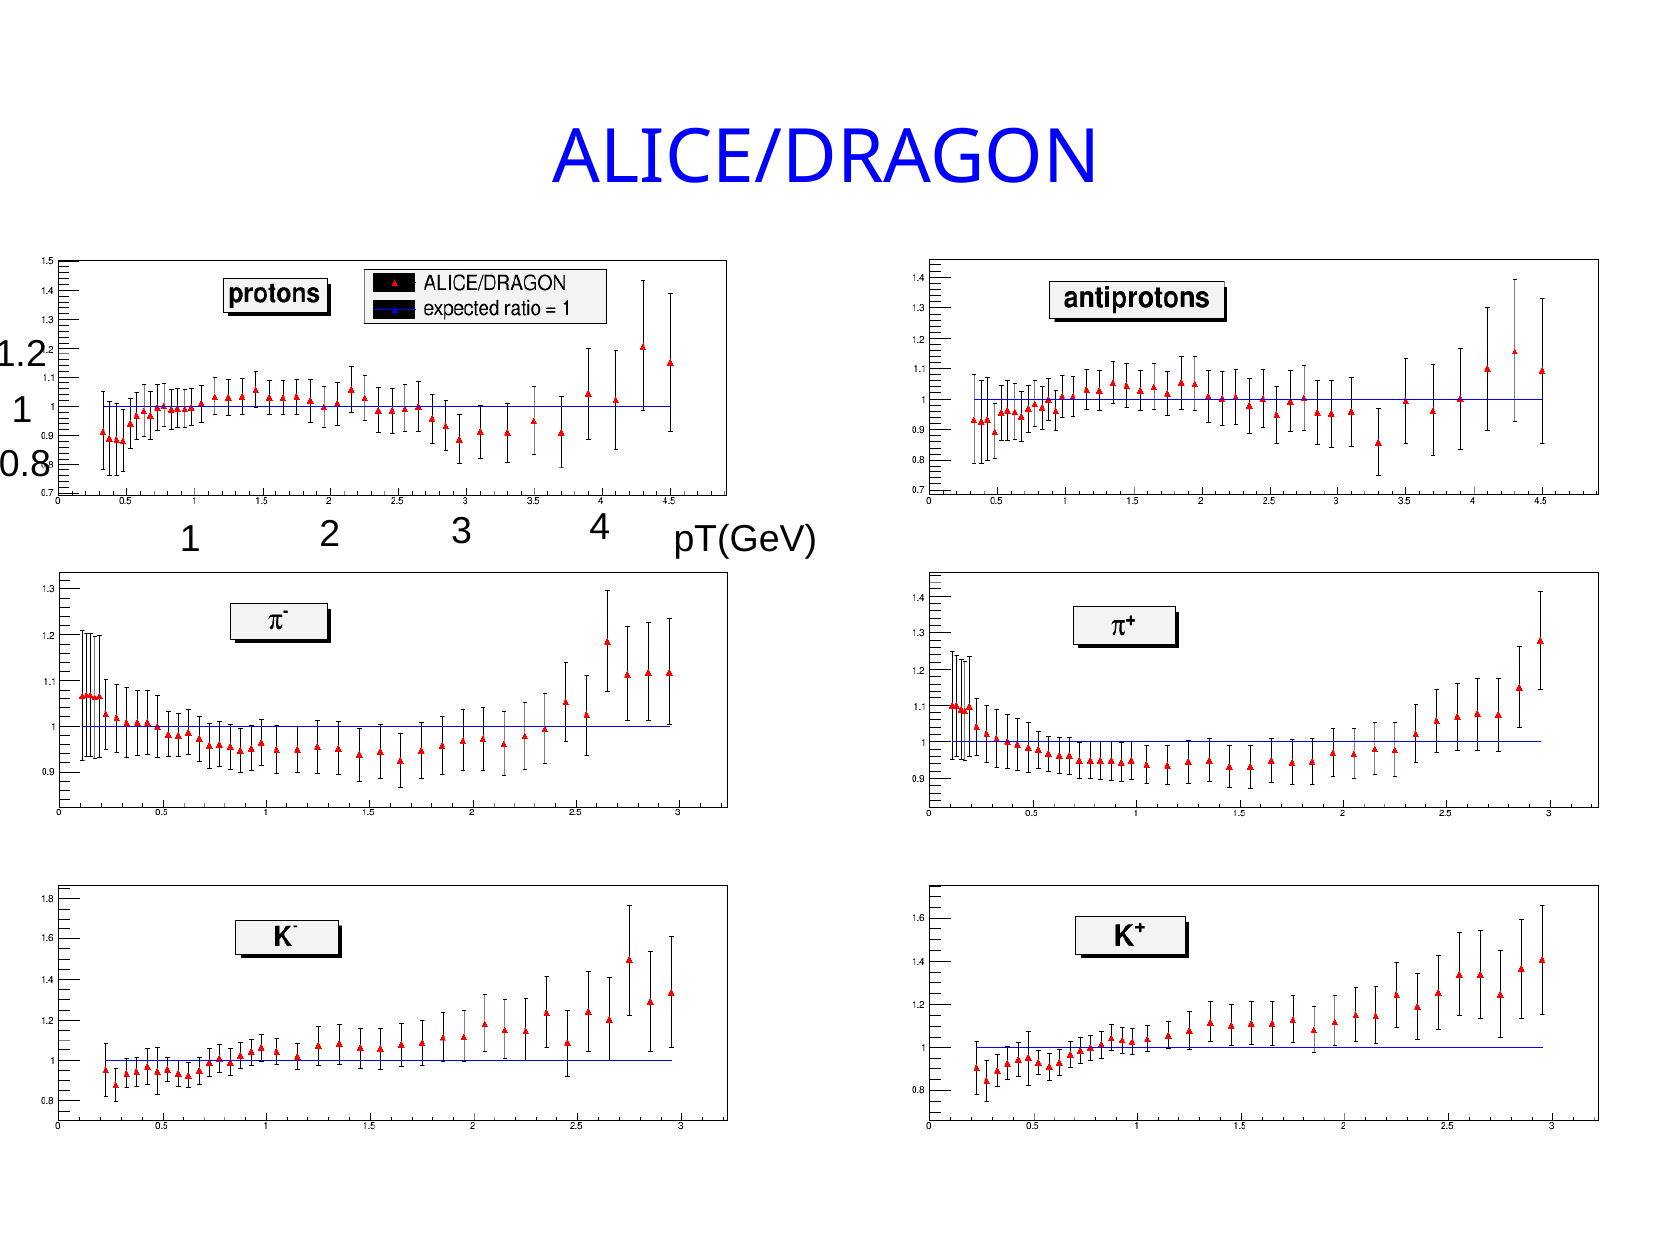

# ALICE/DRAGON
1.2
1
0.8
4
3
2
1
pT(GeV)